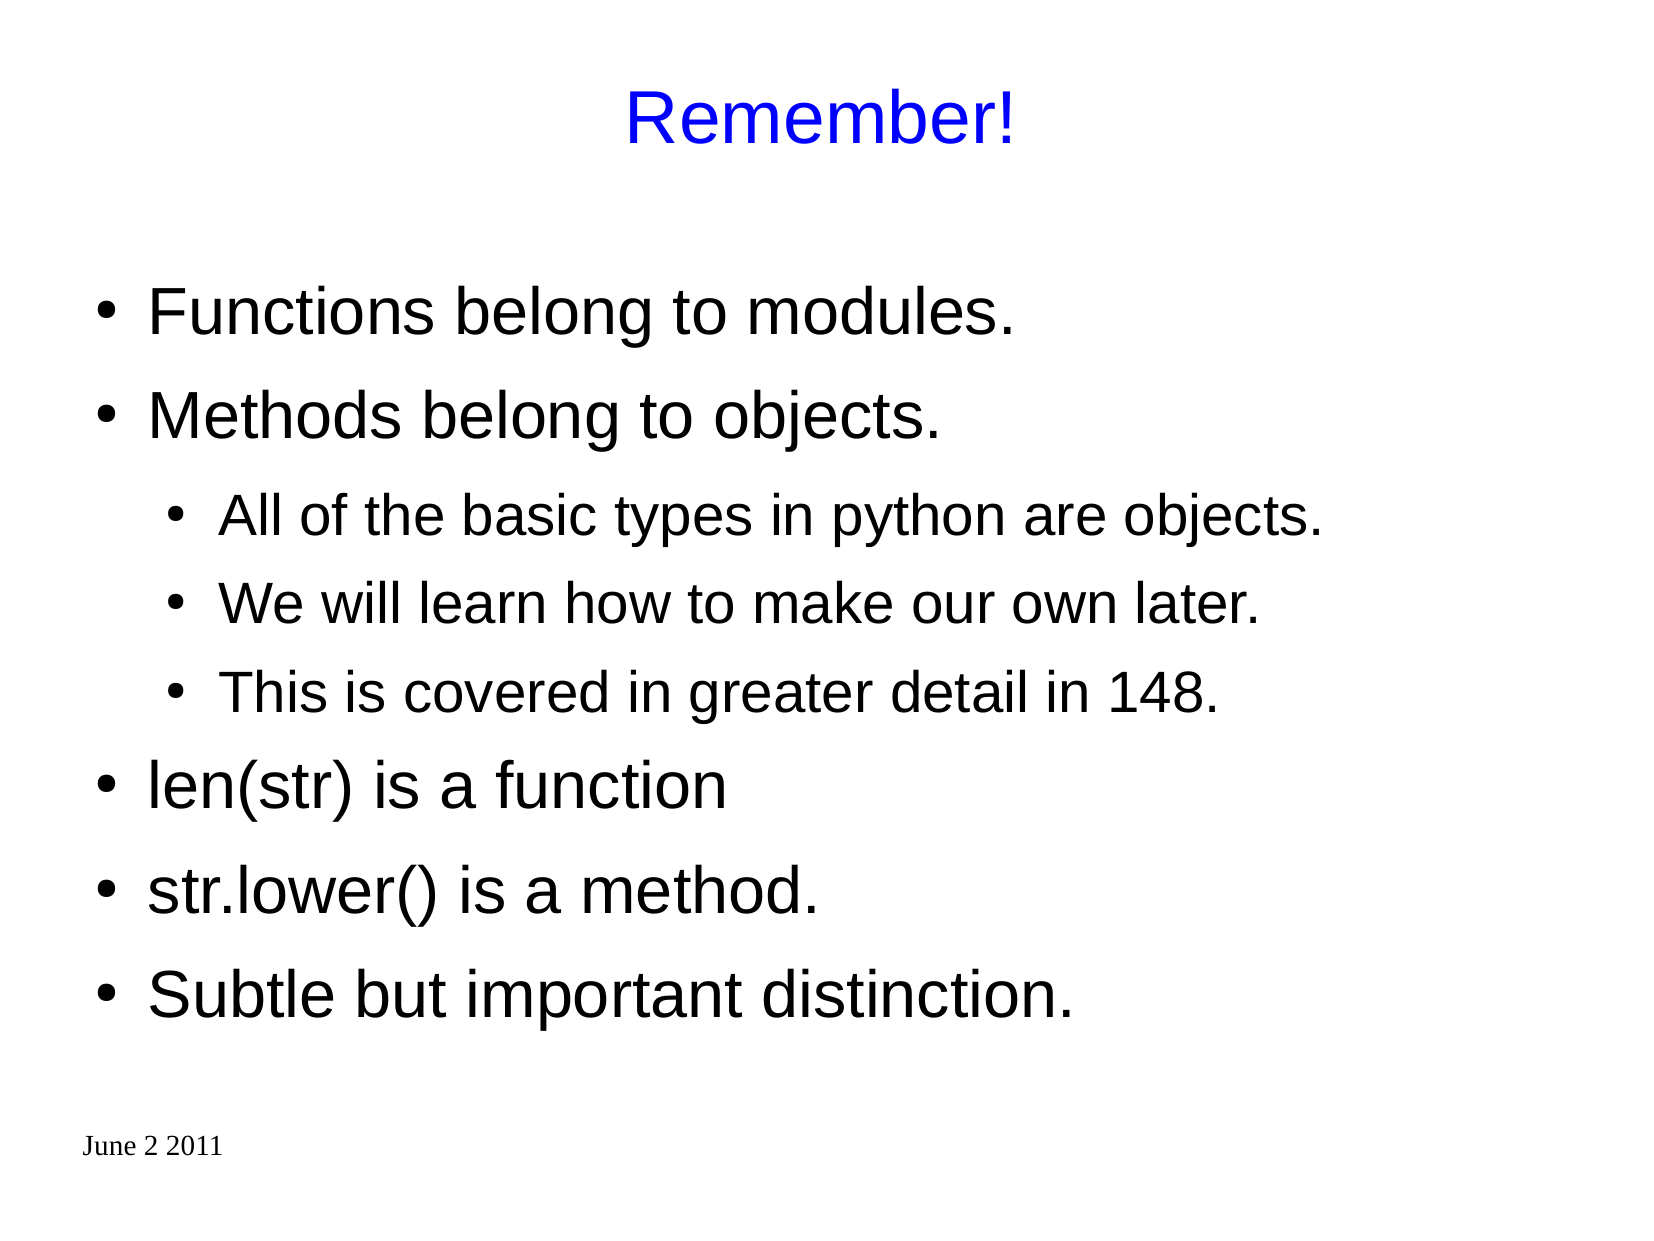

# Remember!
Functions belong to modules.
Methods belong to objects.
All of the basic types in python are objects.
We will learn how to make our own later.
This is covered in greater detail in 148.
len(str) is a function
str.lower() is a method.
Subtle but important distinction.
June 2 2011